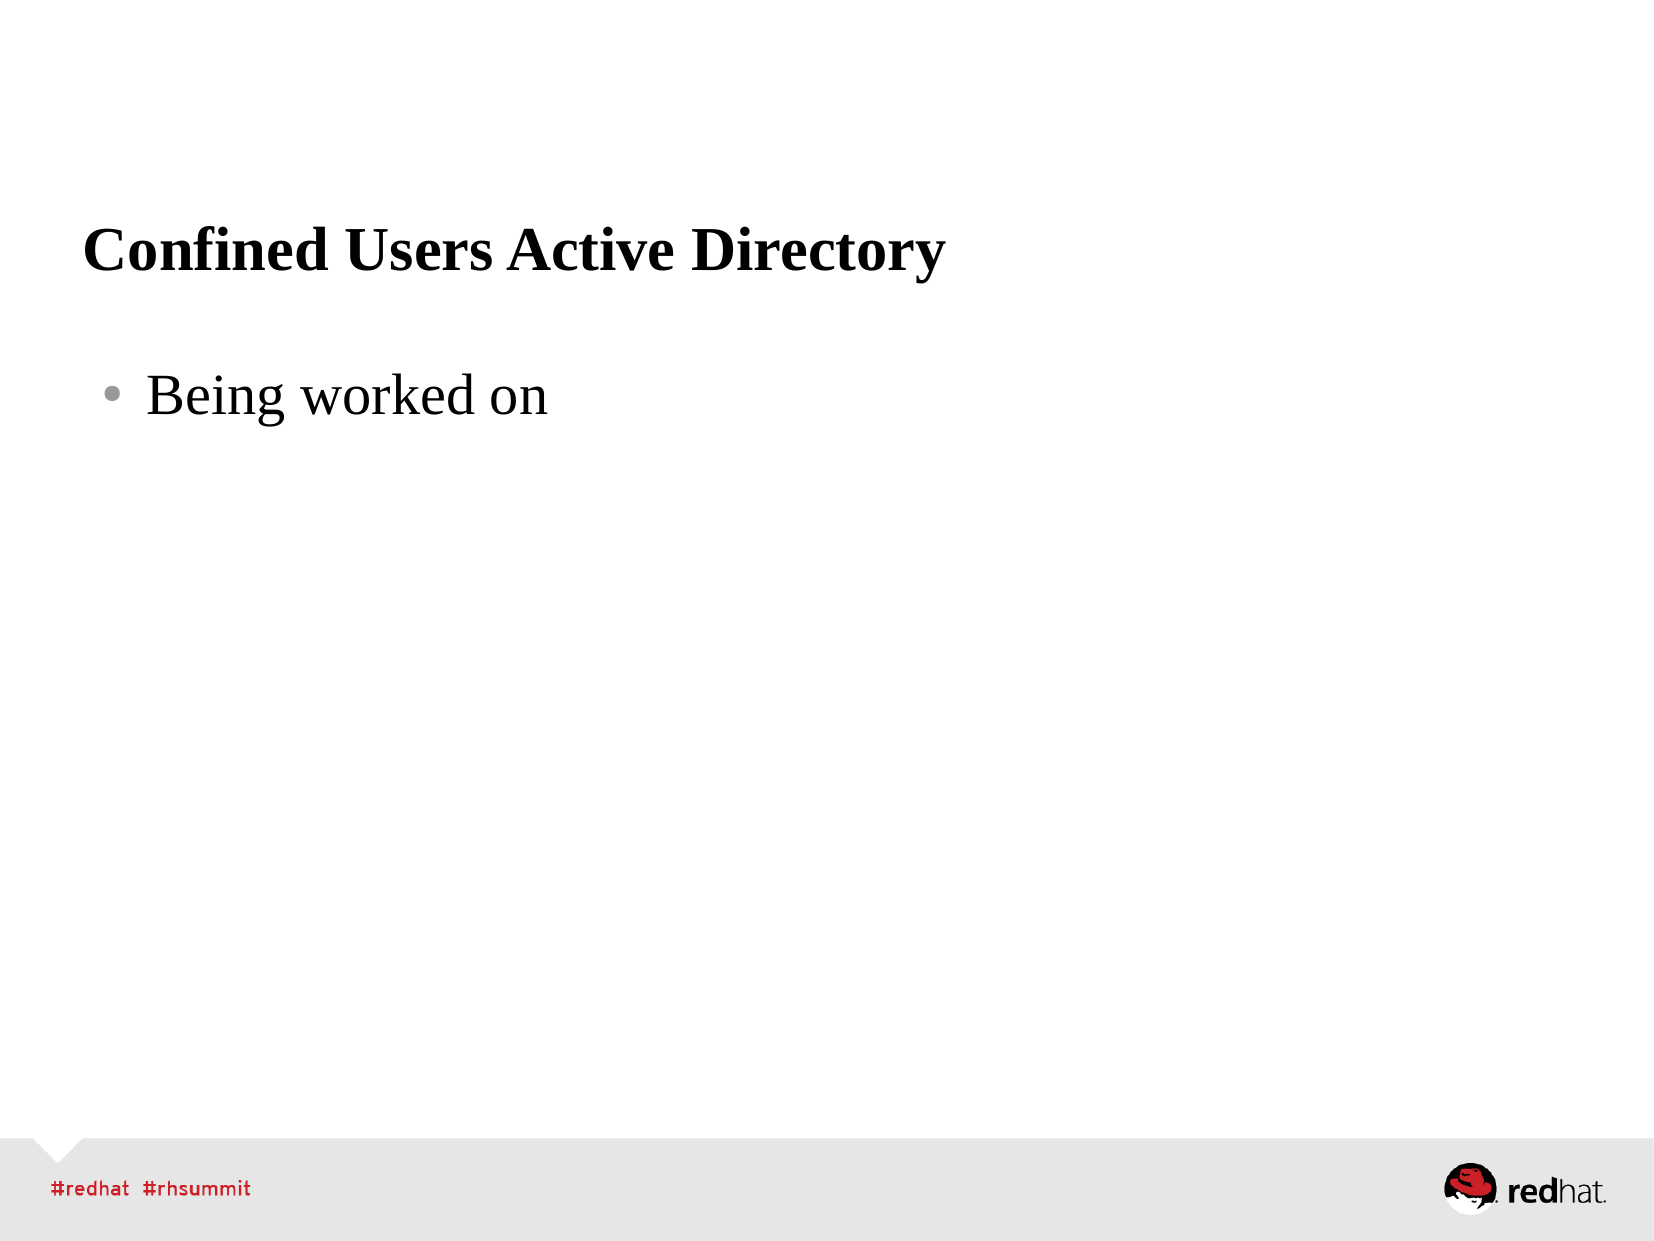

# Confined Users Active Directory
Being worked on